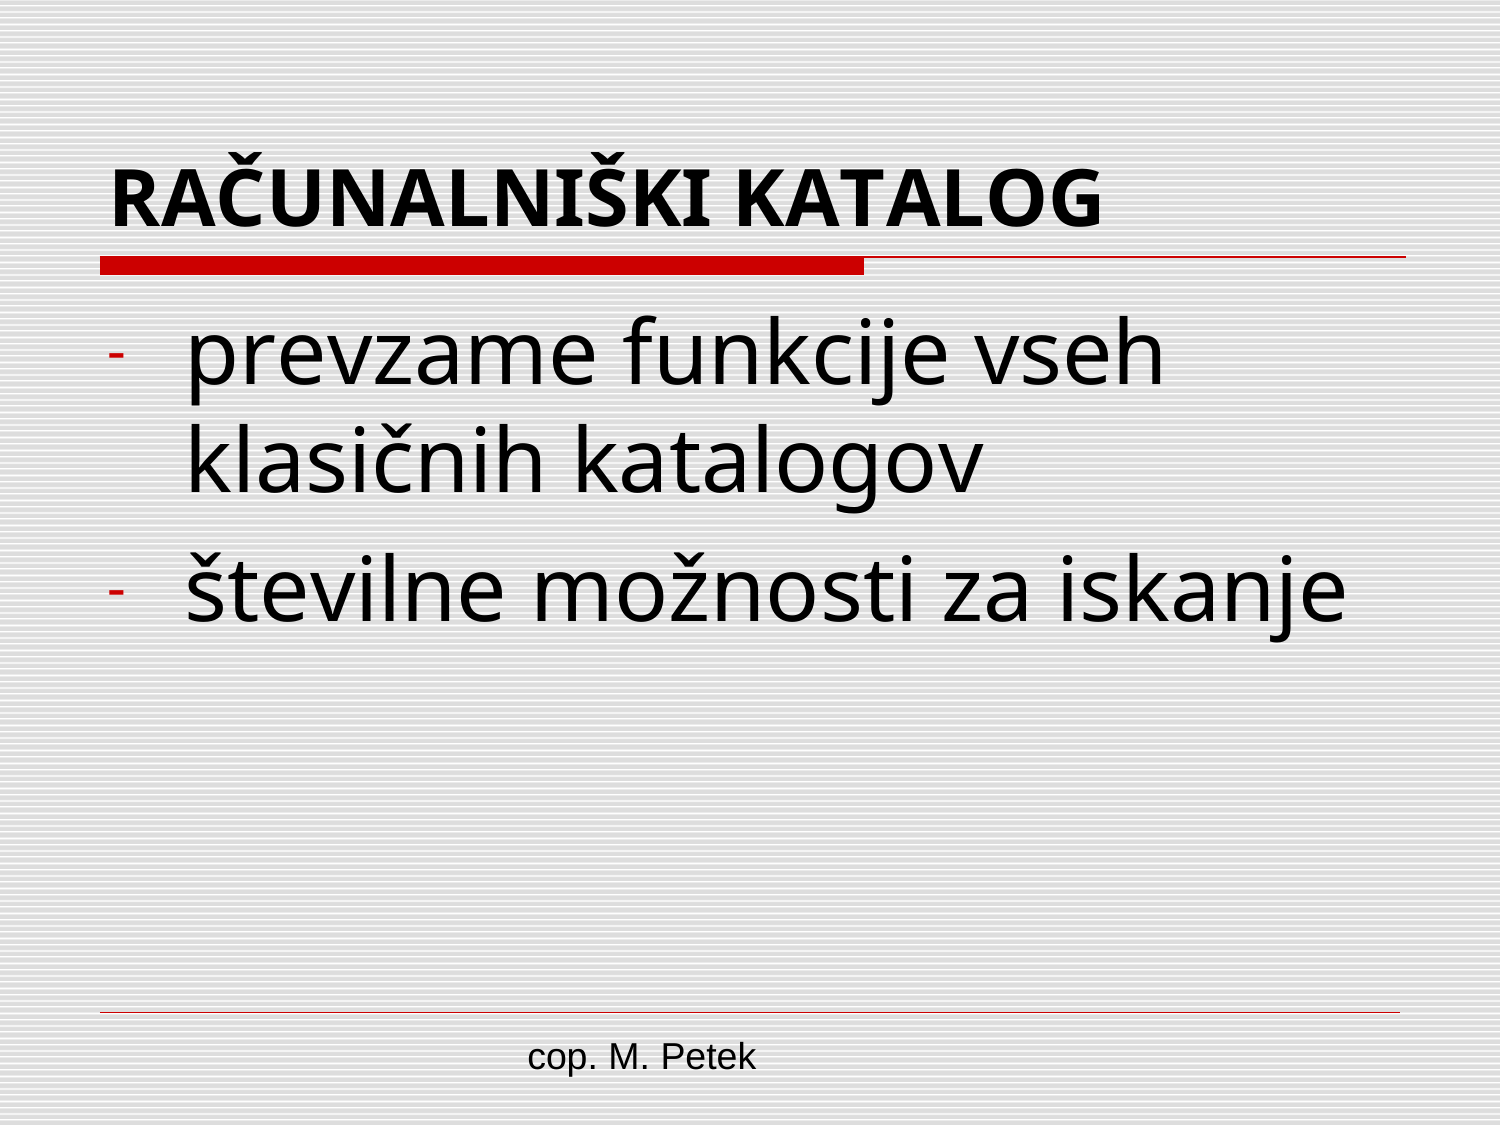

# RAČUNALNIŠKI KATALOG
prevzame funkcije vseh klasičnih katalogov
številne možnosti za iskanje
cop. M. Petek